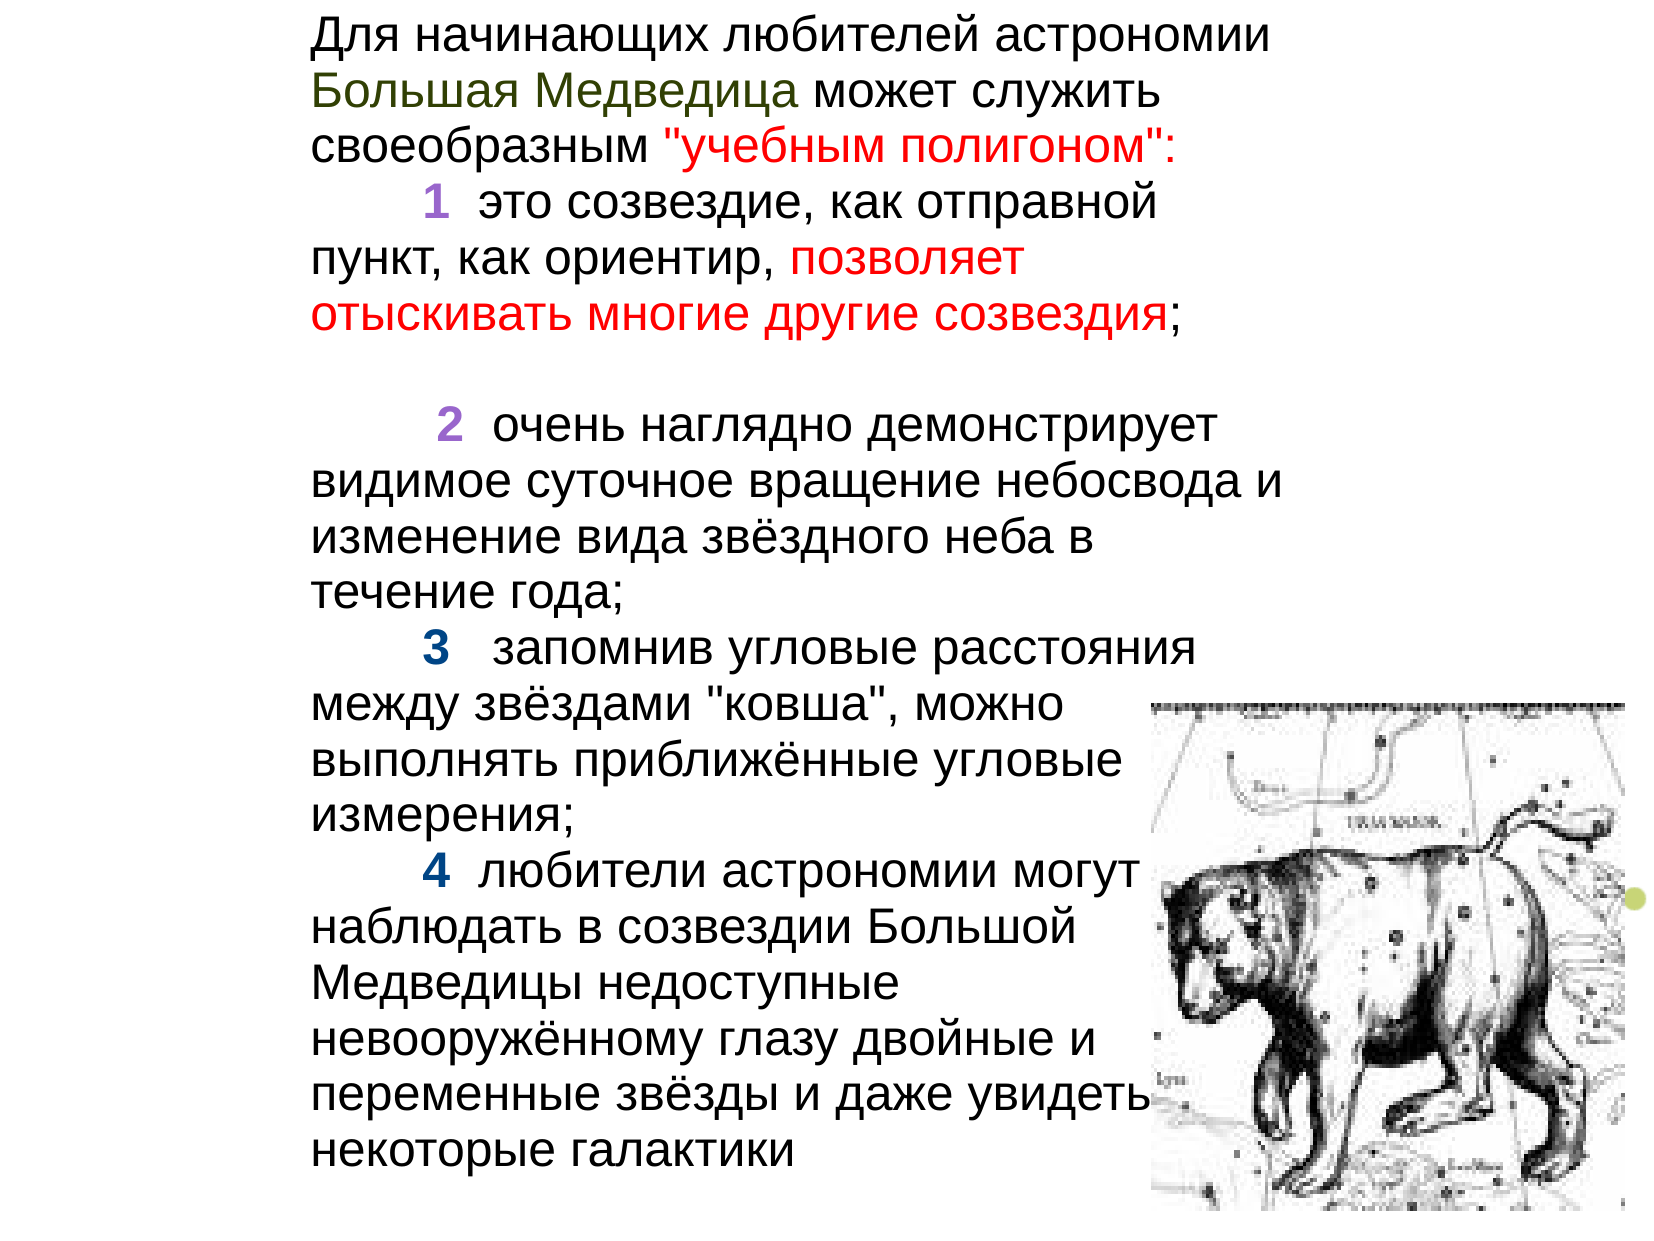

Для начинающих любителей астрономии Большая Медведица может служить своеобразным "учебным полигоном":
 1 это созвездие, как отправной пункт, как ориентир, позволяет отыскивать многие другие созвездия;
 2 очень наглядно демонстрирует видимое суточное вращение небосвода и изменение вида звёздного неба в течение года;
 3 запомнив угловые расстояния между звёздами "ковша", можно выполнять приближённые угловые измерения;
 4 любители астрономии могут наблюдать в созвездии Большой Медведицы недоступные невооружённому глазу двойные и переменные звёзды и даже увидеть некоторые галактики